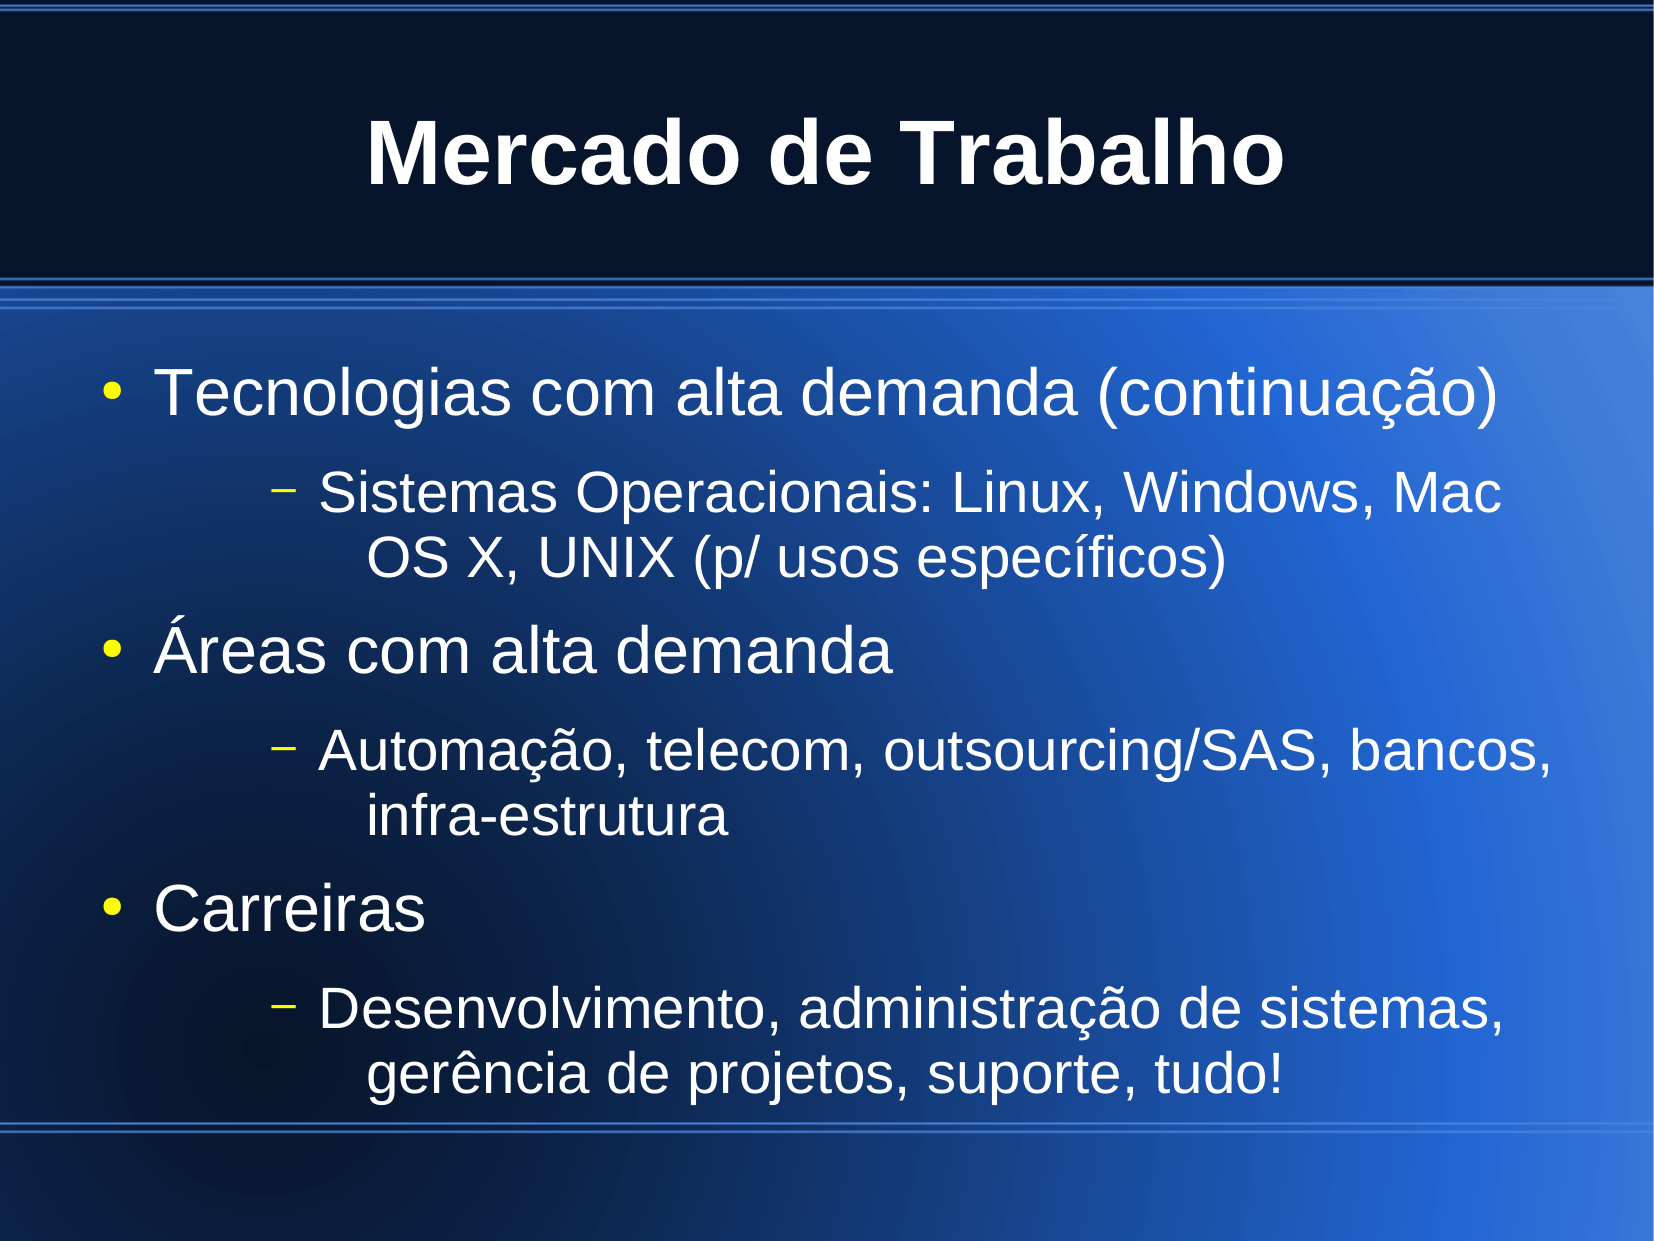

# Mercado de Trabalho
Tecnologias com alta demanda (continuação)
Sistemas Operacionais: Linux, Windows, Mac OS X, UNIX (p/ usos específicos)
Áreas com alta demanda
Automação, telecom, outsourcing/SAS, bancos, infra-estrutura
Carreiras
Desenvolvimento, administração de sistemas, gerência de projetos, suporte, tudo!